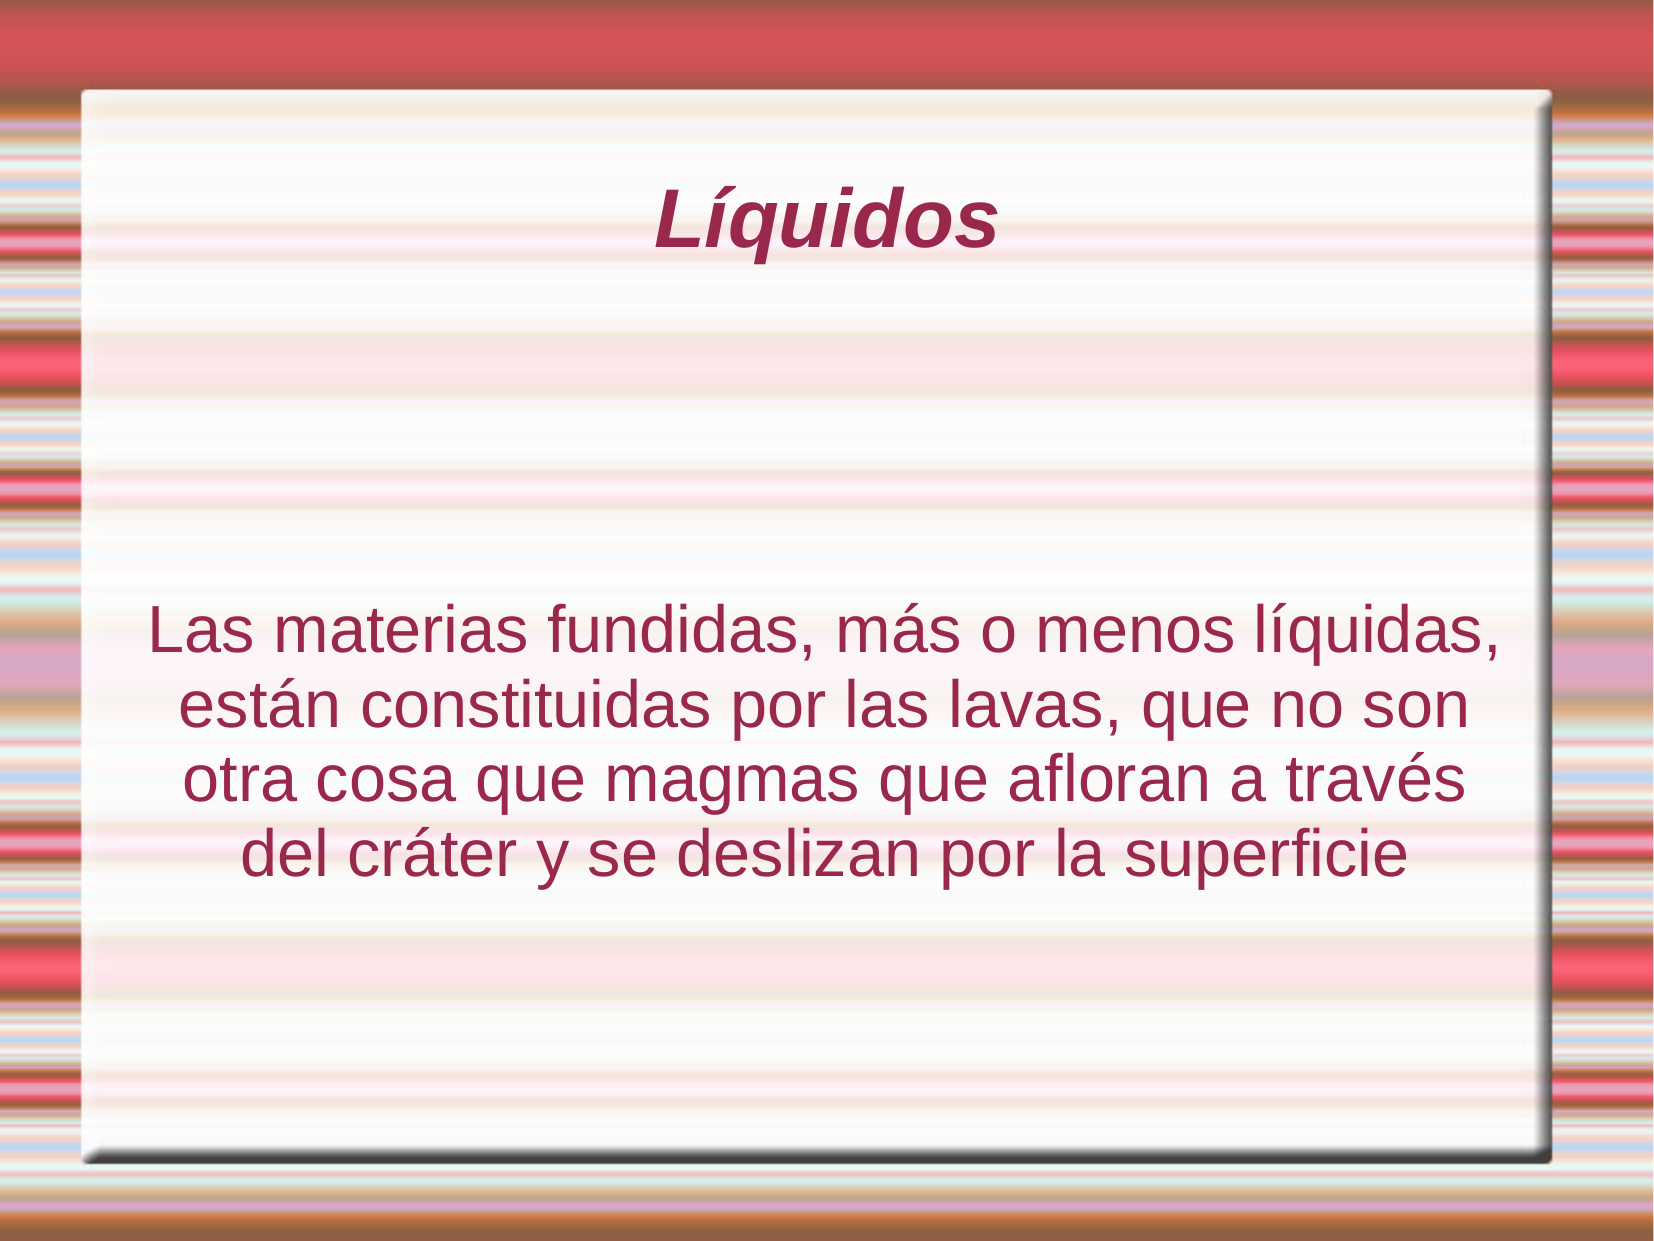

Líquidos
# Las materias fundidas, más o menos líquidas, están constituidas por las lavas, que no son otra cosa que magmas que afloran a través del cráter y se deslizan por la superficie